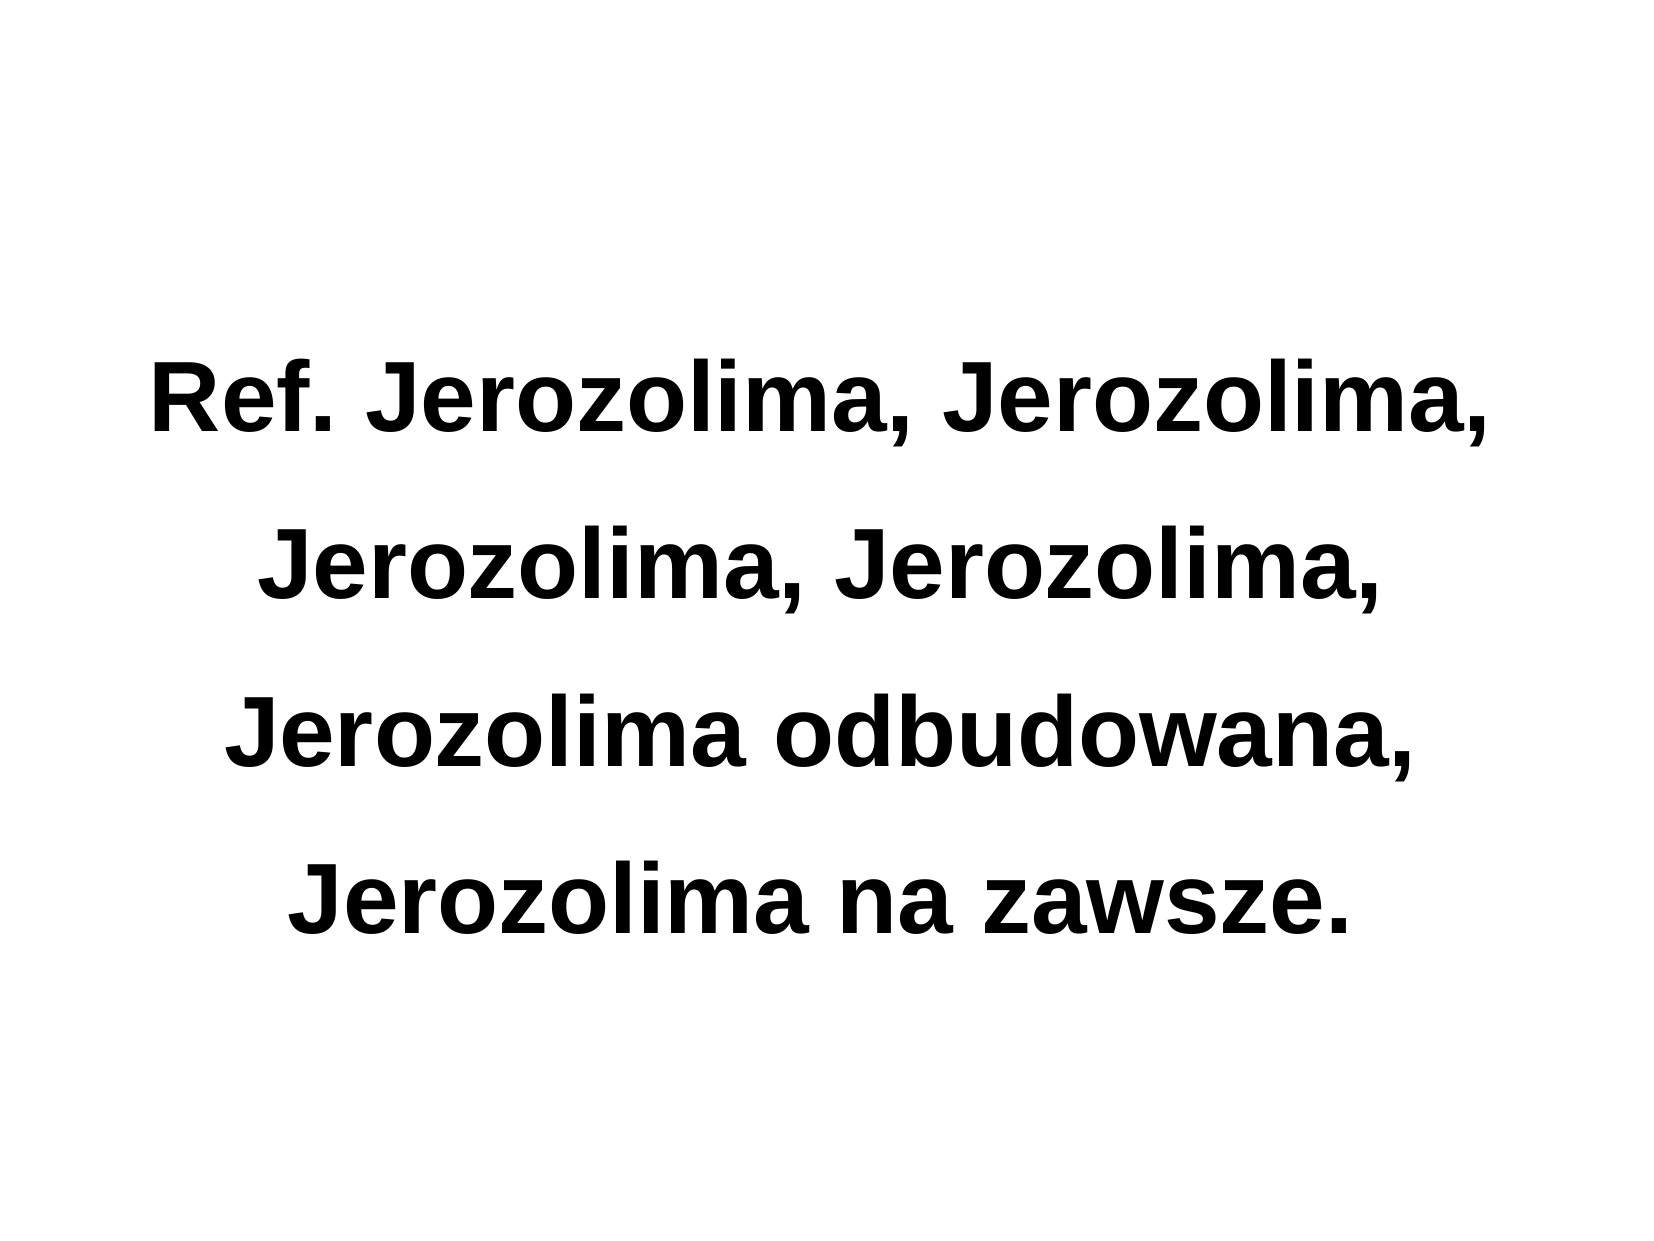

# Ref. Jerozolima, Jerozolima,
Jerozolima, Jerozolima,
Jerozolima odbudowana,
Jerozolima na zawsze.